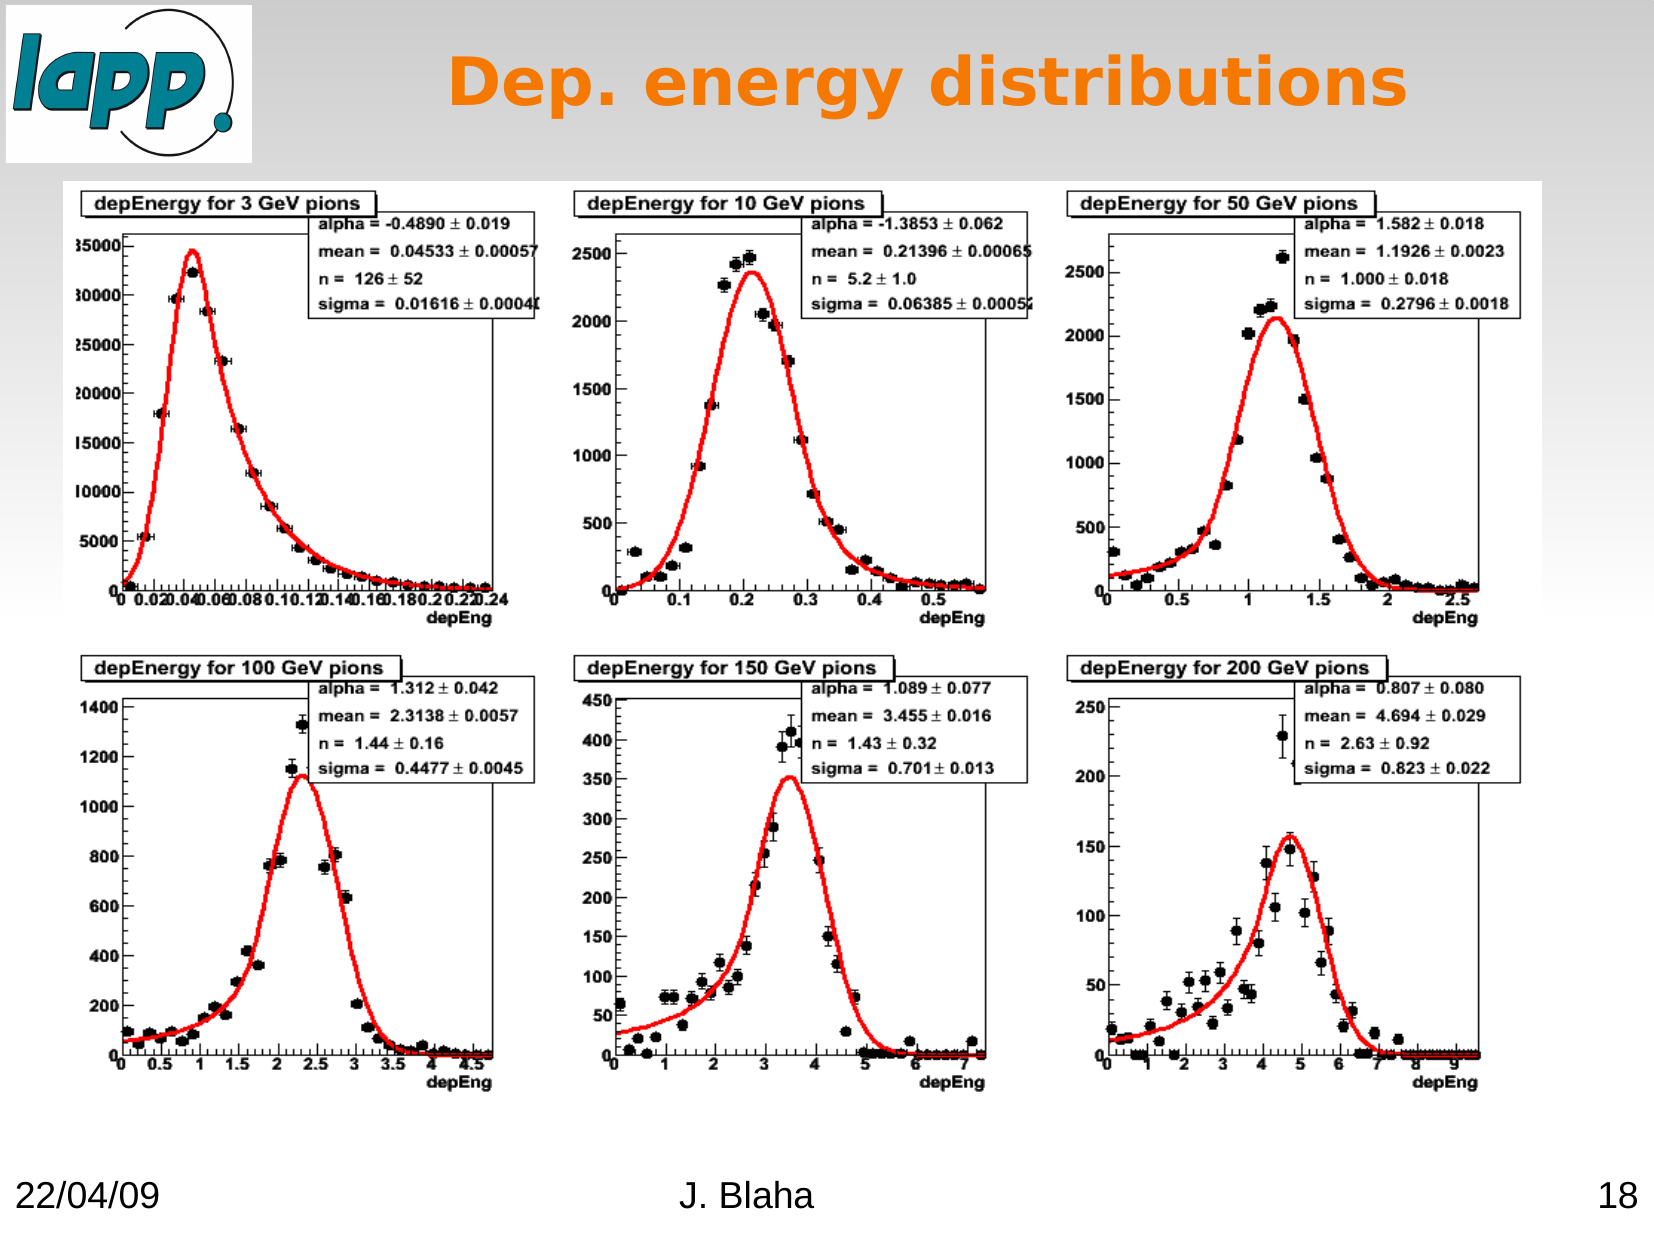

# Dep. energy distributions
22/04/09
 J. Blaha